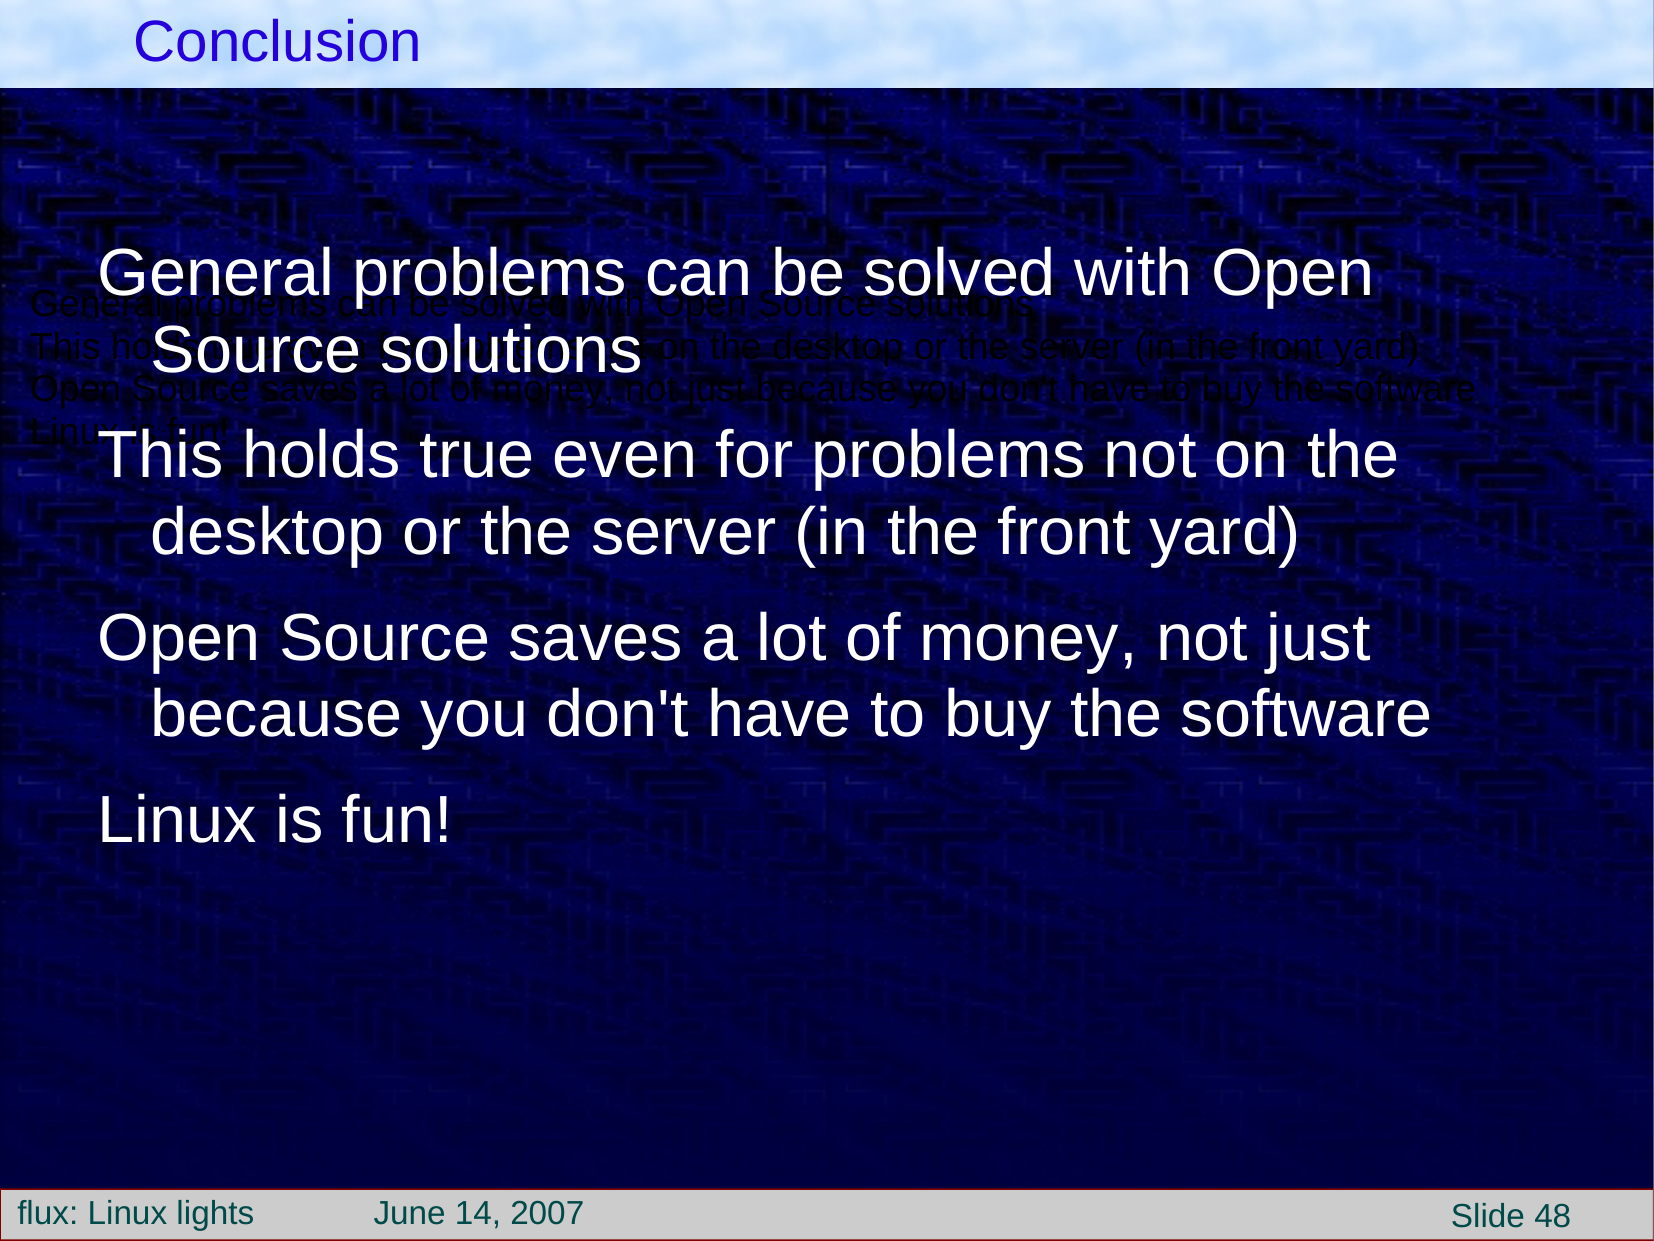

Conclusion
# General problems can be solved with Open Source solutions
This holds true even for problems not on the desktop or the server (in the front yard)
Open Source saves a lot of money, not just because you don't have to buy the software
Linux is fun!
General problems can be solved with Open Source solutions
This holds true even for problems not on the desktop or the server (in the front yard)
Open Source saves a lot of money, not just because you don't have to buy the software
Linux is fun!
flux: Linux lights	June 14, 2007
Slide